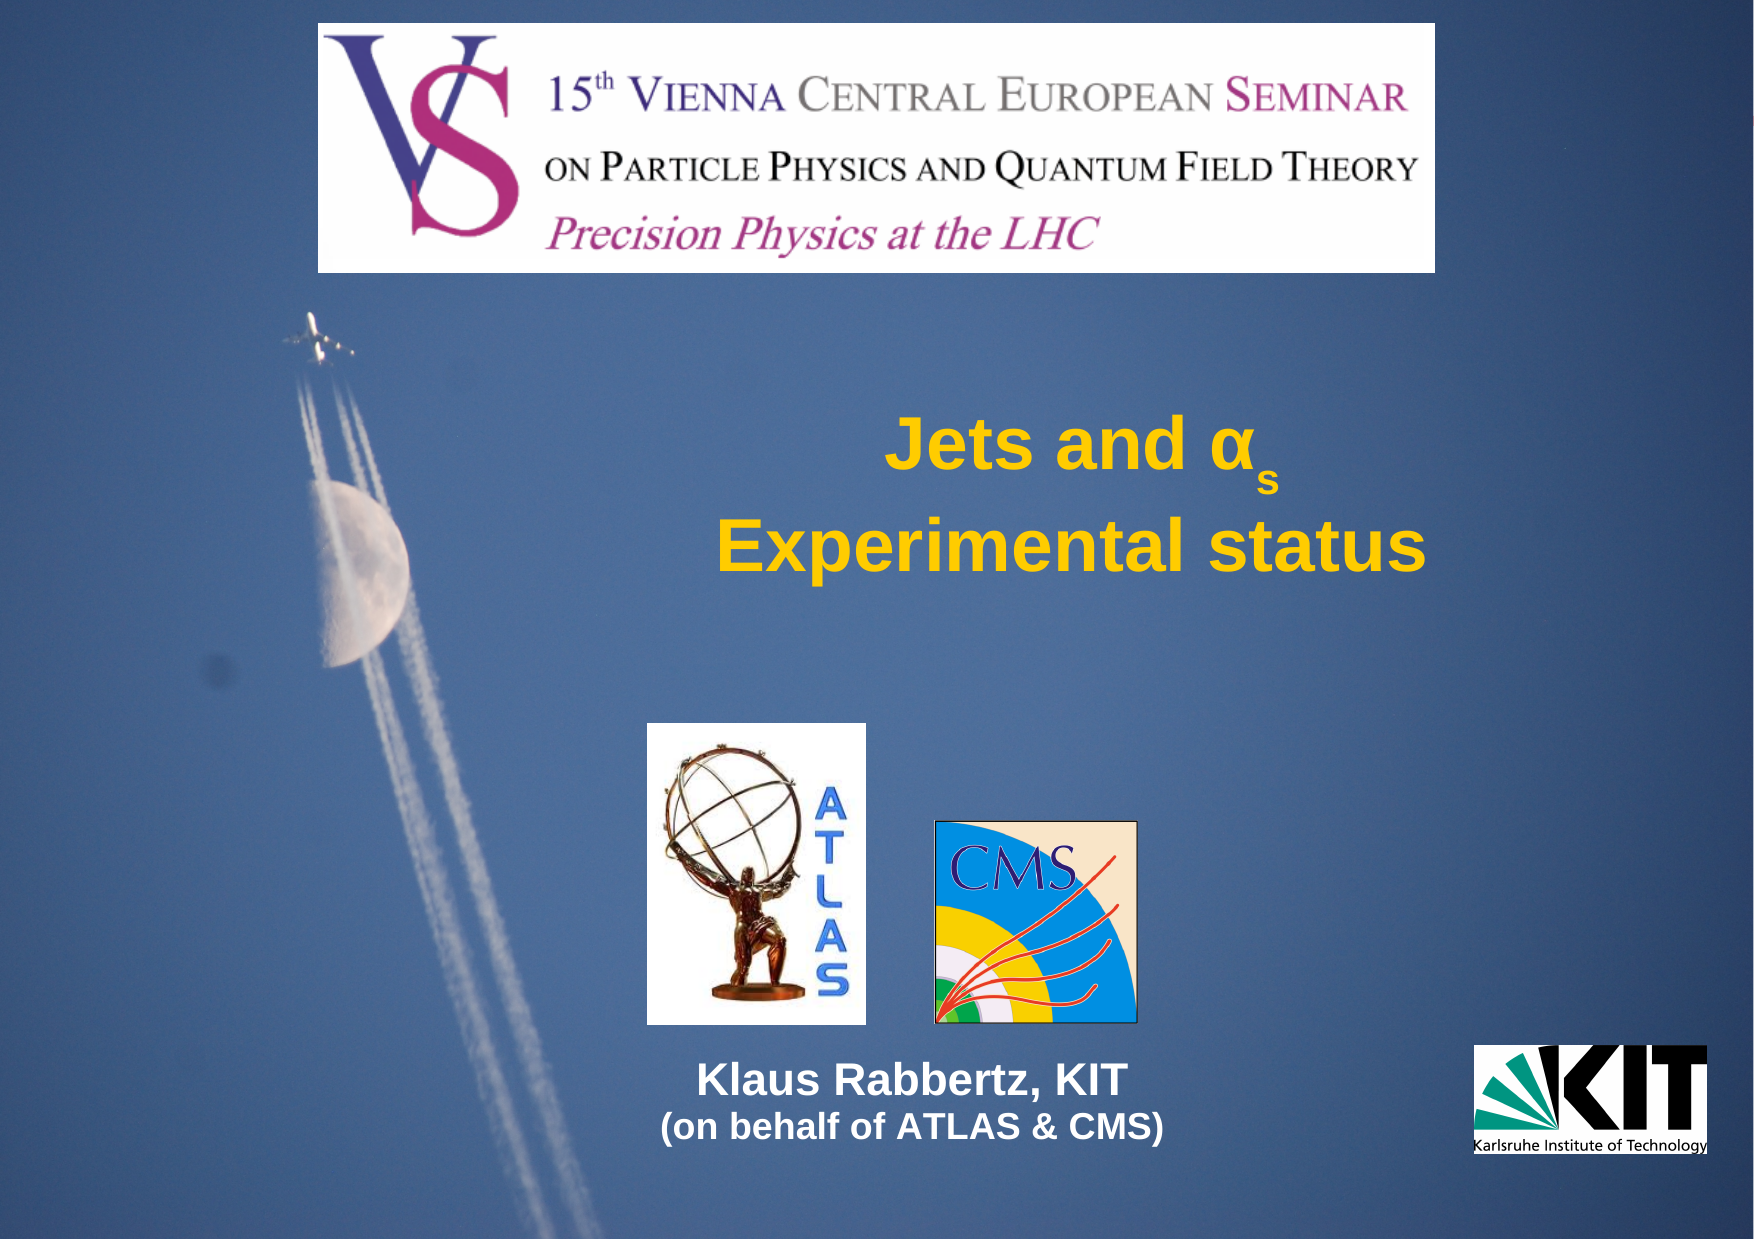

Jets and αs
Experimental status
Klaus Rabbertz, KIT
(on behalf of ATLAS & CMS)